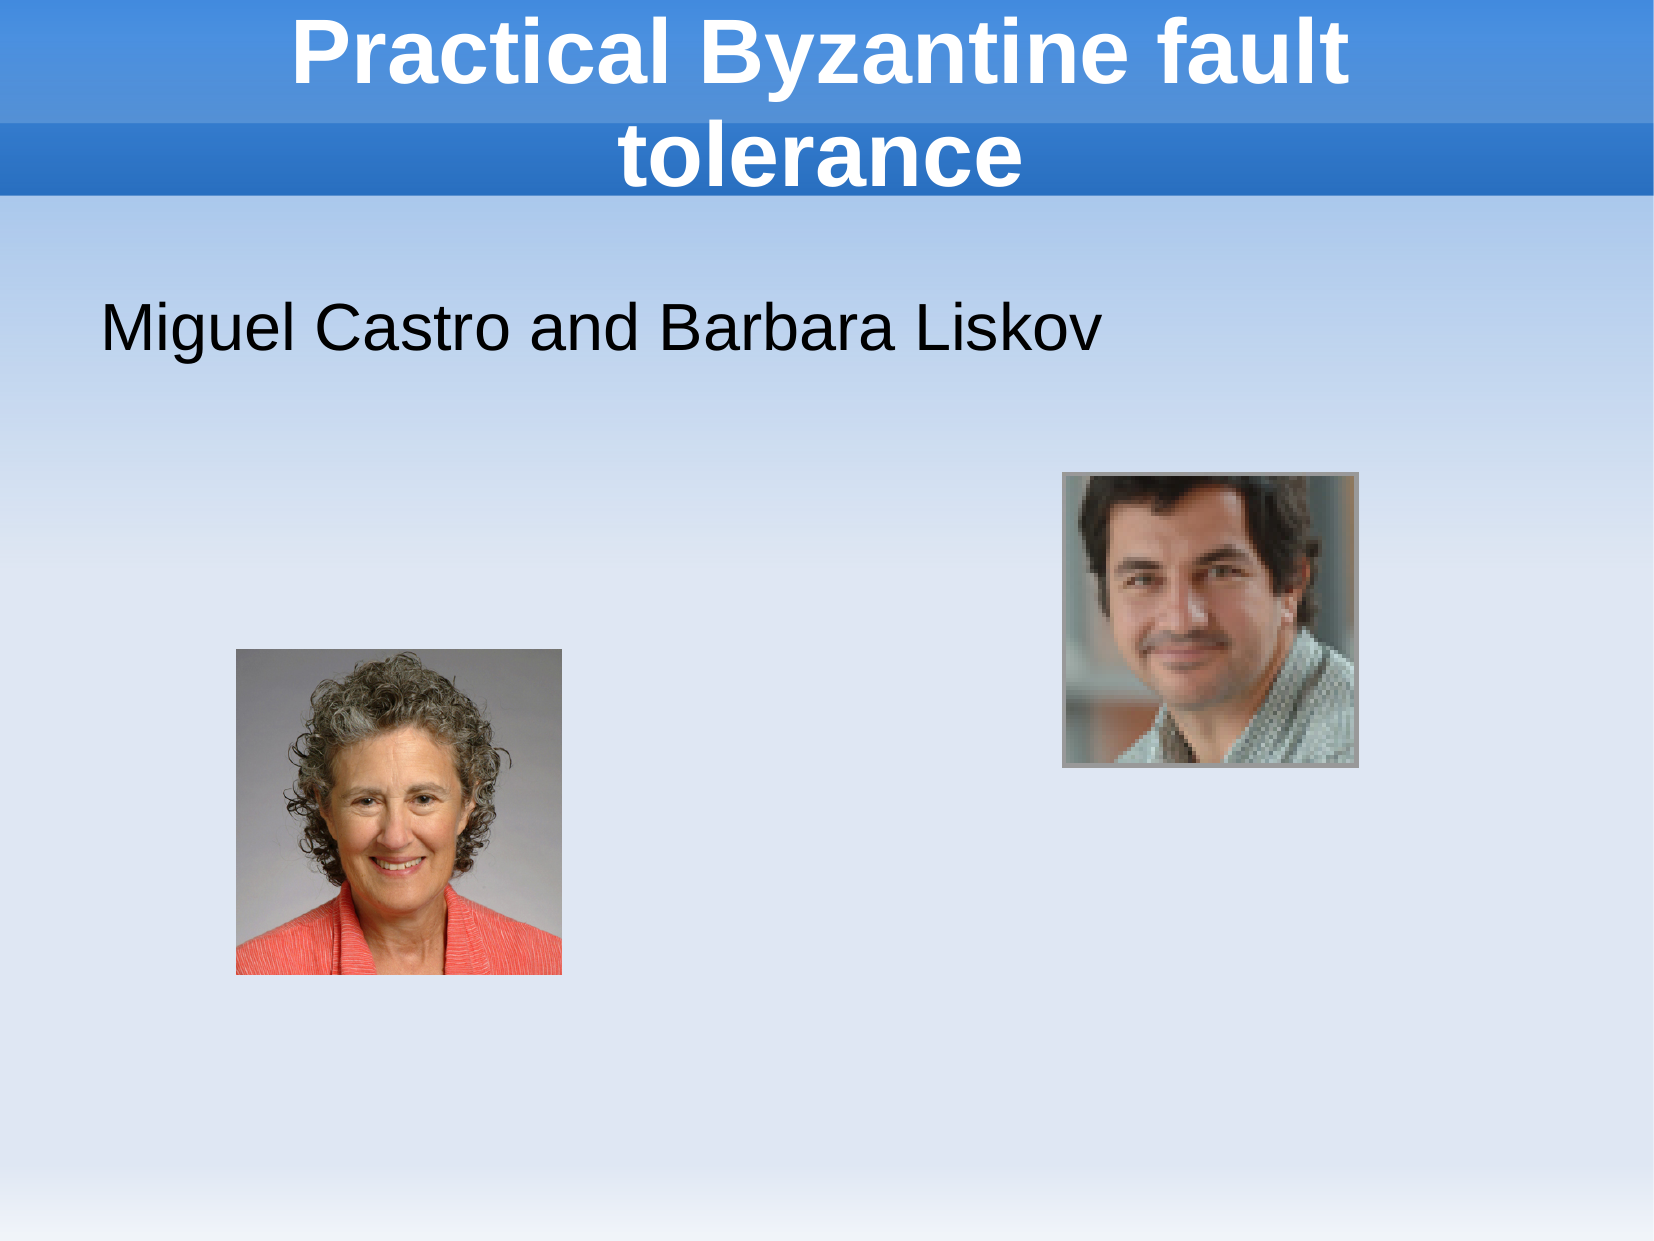

# Practical Byzantine fault tolerance
Miguel Castro and Barbara Liskov